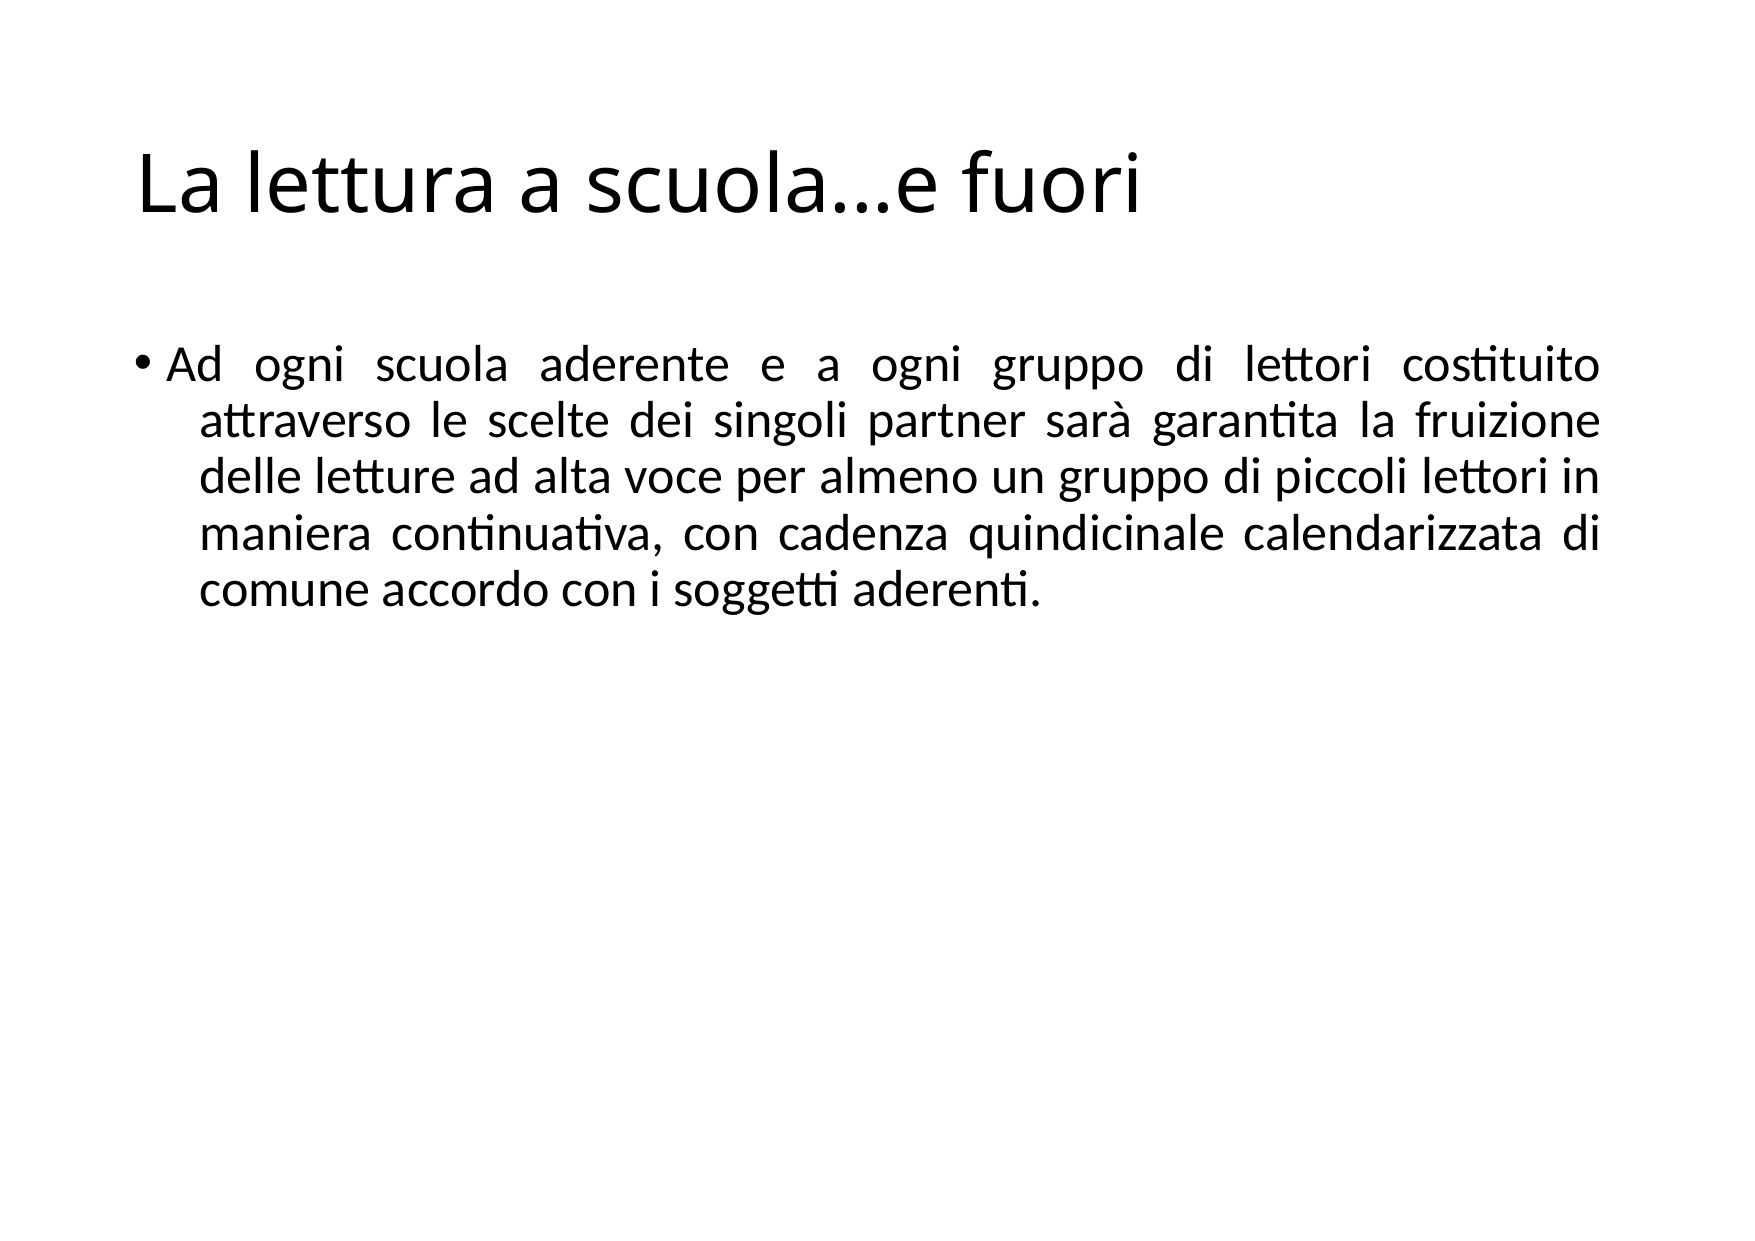

# La lettura a scuola...e fuori
Ad ogni scuola aderente e a ogni gruppo di lettori costituito attraverso le scelte dei singoli partner sarà garantita la fruizione delle letture ad alta voce per almeno un gruppo di piccoli lettori in maniera continuativa, con cadenza quindicinale calendarizzata di comune accordo con i soggetti aderenti.